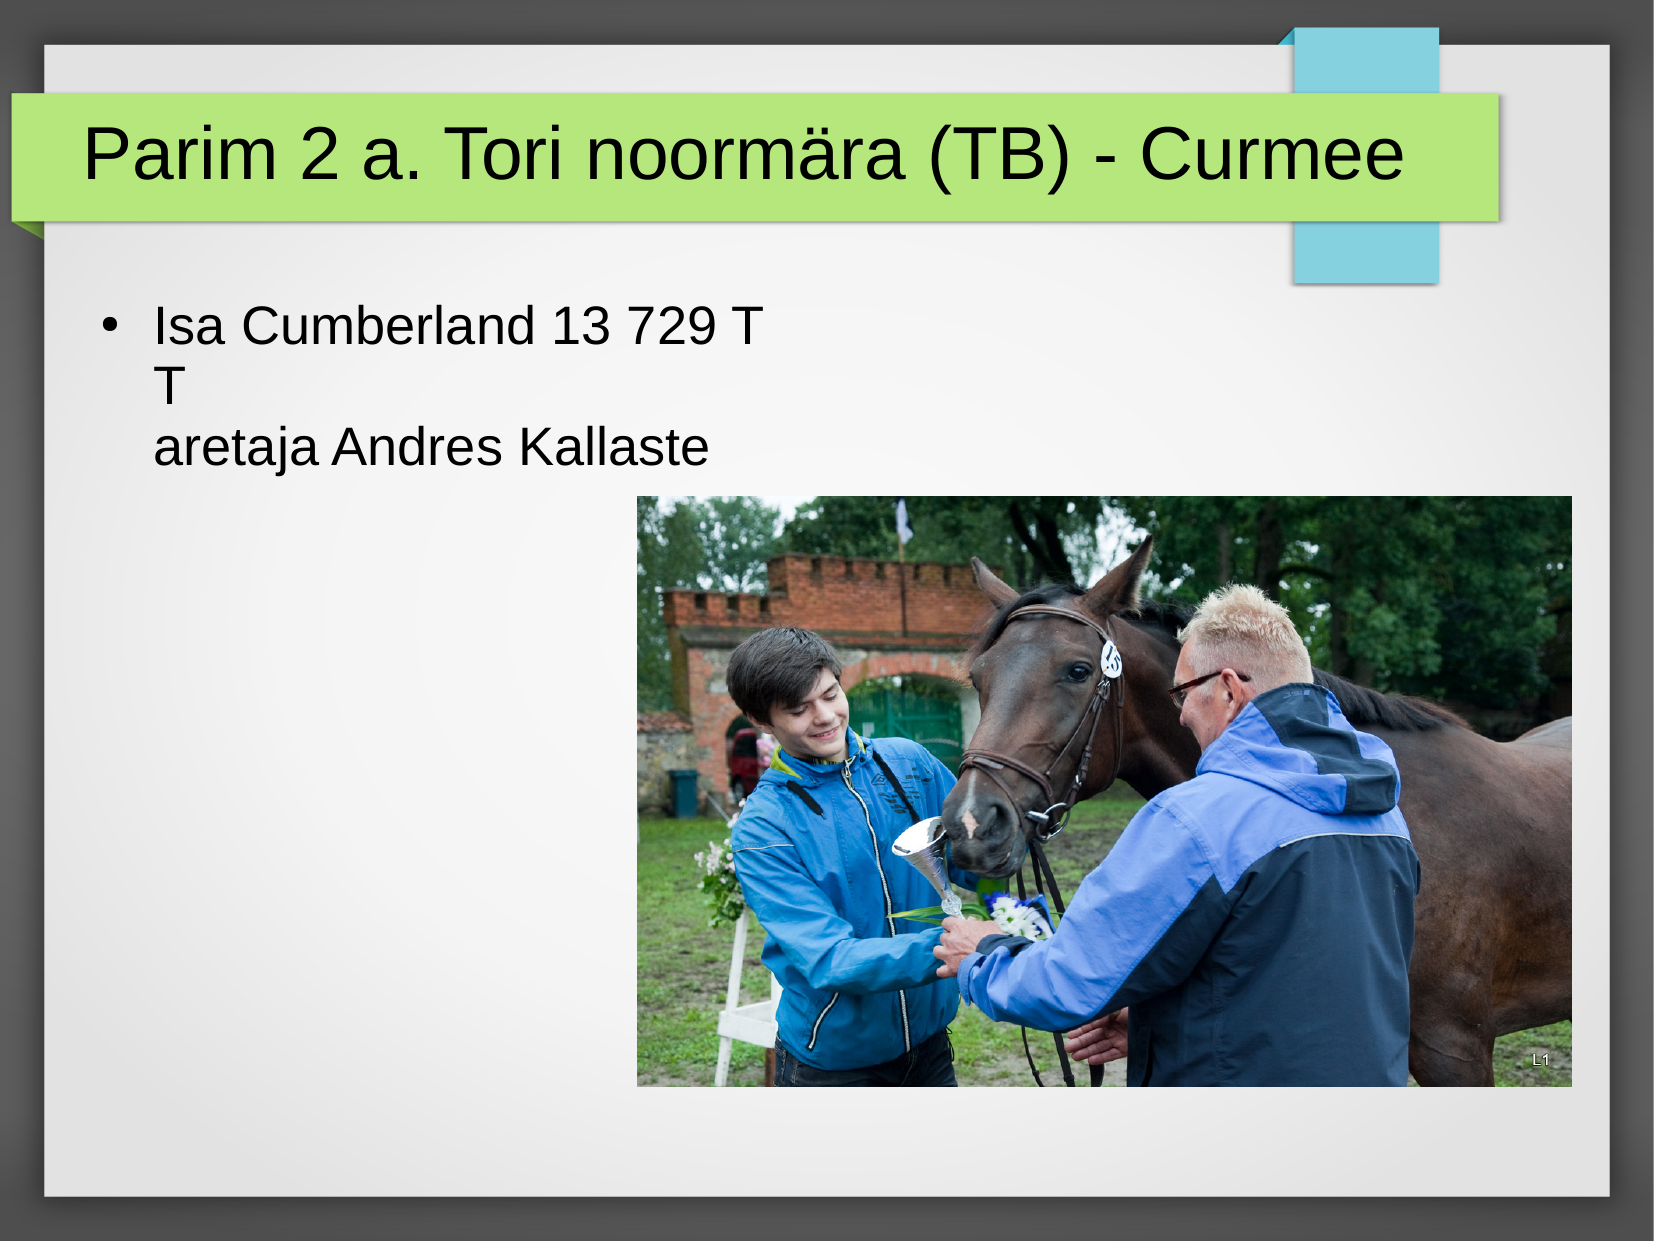

# Parim 2 a. Tori noormära (TB) - Curmee
Isa Cumberland 13 729 T T
aretaja Andres Kallaste